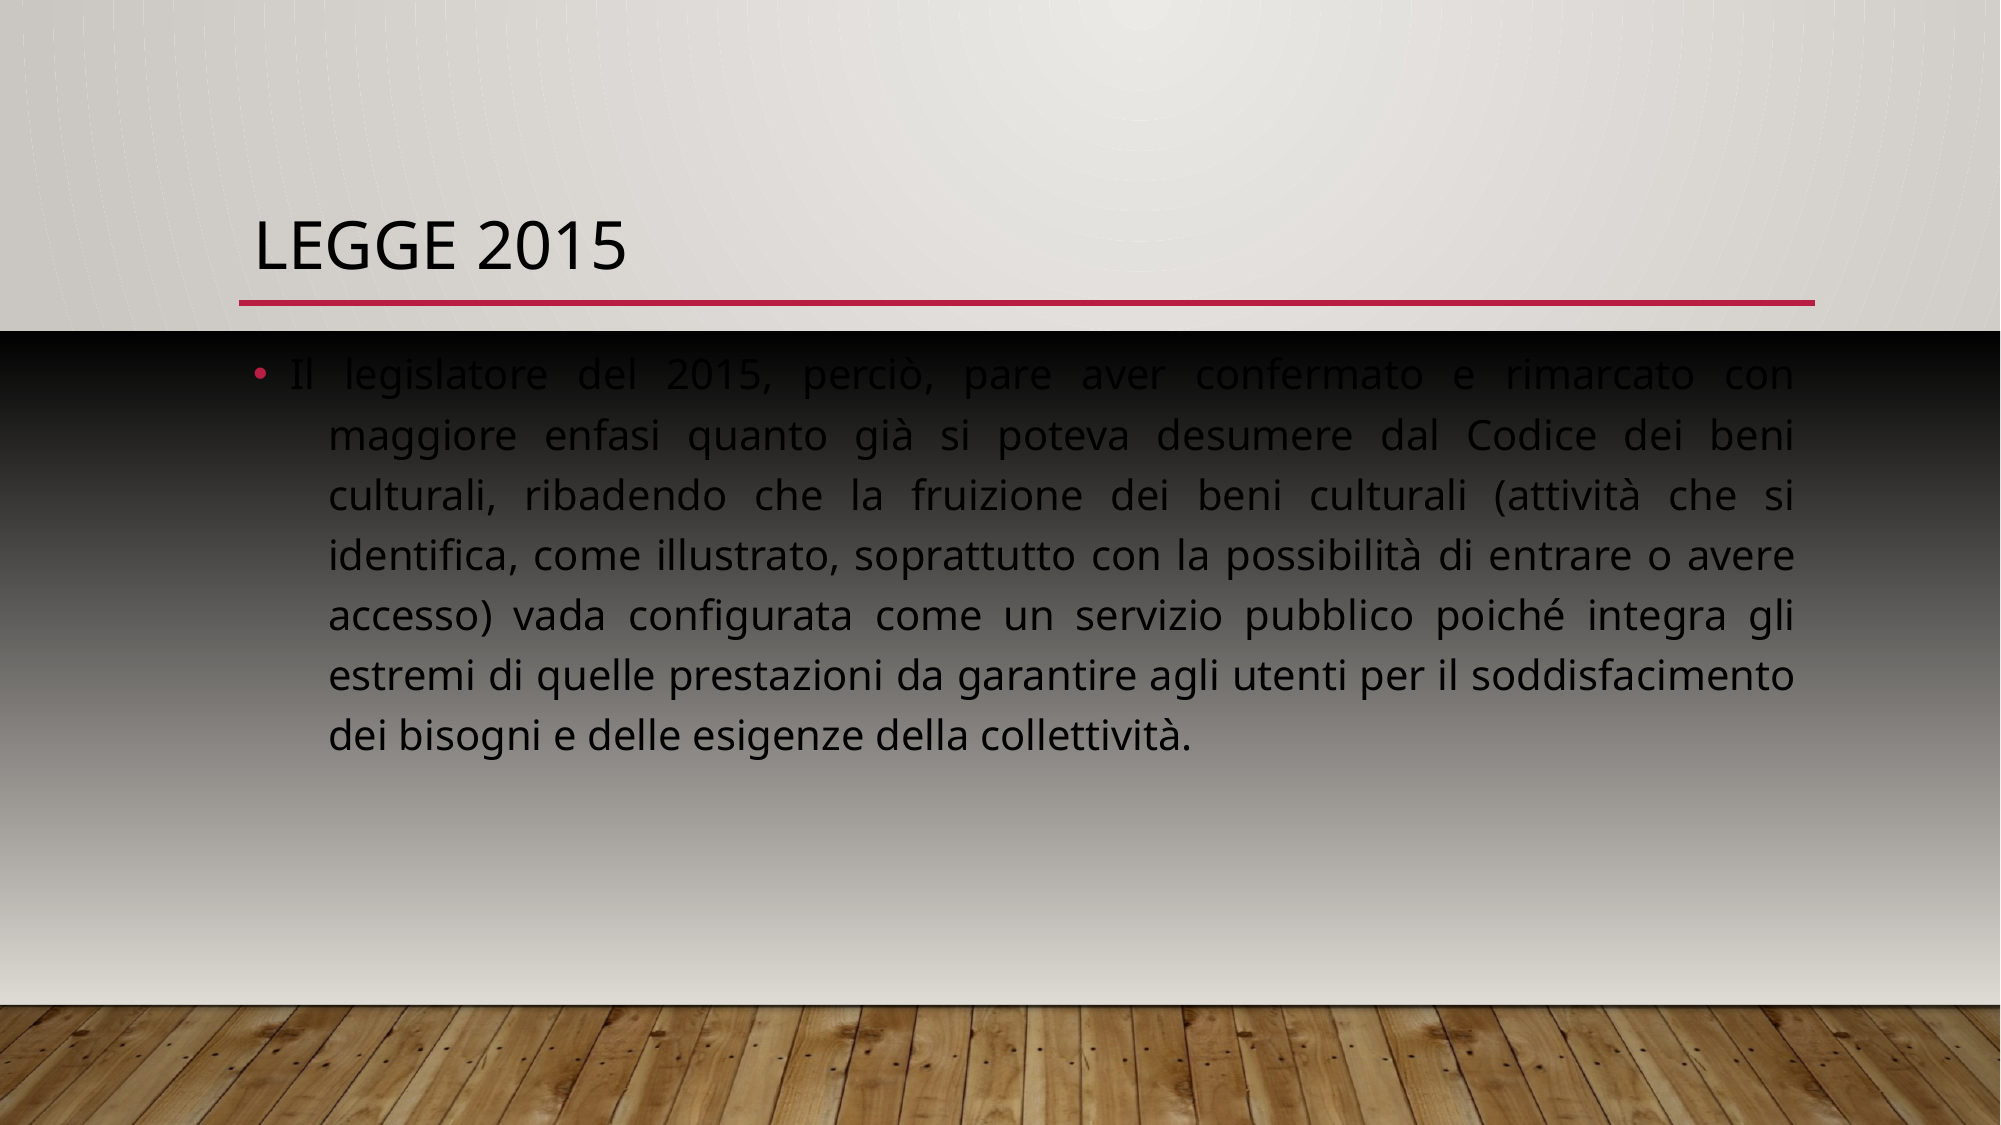

# Legge 2015
Il legislatore del 2015, perciò, pare aver confermato e rimarcato con maggiore enfasi quanto già si poteva desumere dal Codice dei beni culturali, ribadendo che la fruizione dei beni culturali (attività che si identifica, come illustrato, soprattutto con la possibilità di entrare o avere accesso) vada configurata come un servizio pubblico poiché integra gli estremi di quelle prestazioni da garantire agli utenti per il soddisfacimento dei bisogni e delle esigenze della collettività.